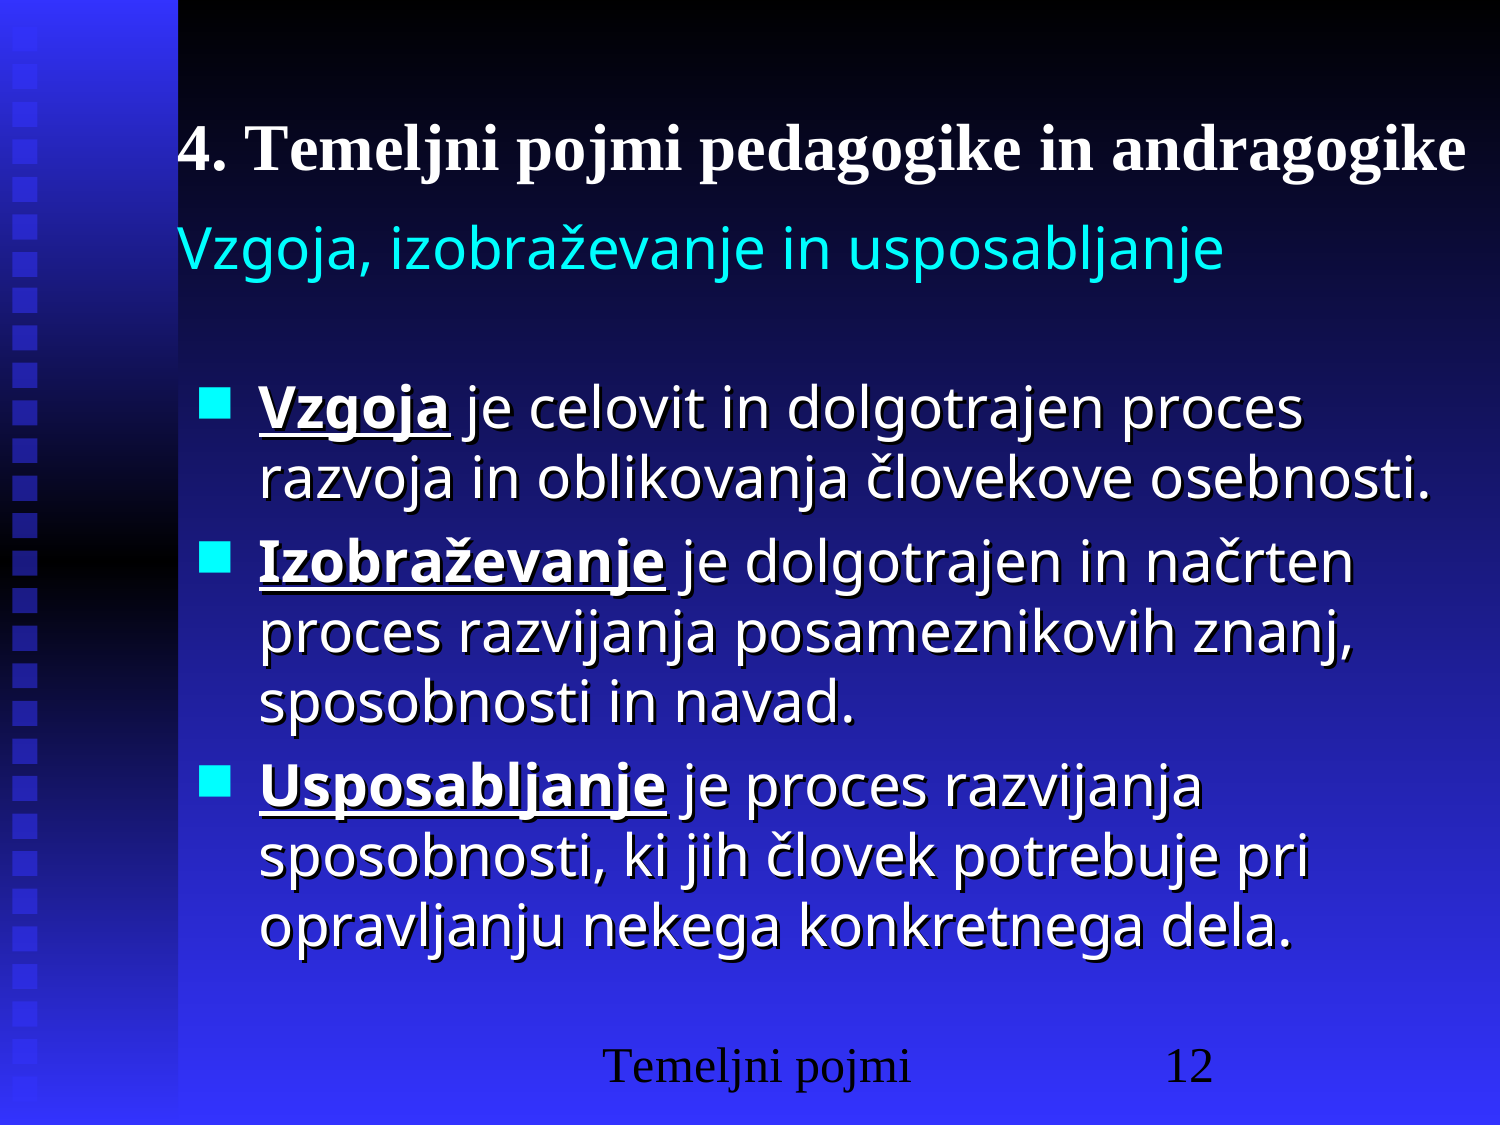

# 4. Temeljni pojmi pedagogike in andragogike Vzgoja, izobraževanje in usposabljanje
Vzgoja je celovit in dolgotrajen proces razvoja in oblikovanja človekove osebnosti.
Izobraževanje je dolgotrajen in načrten proces razvijanja posameznikovih znanj, sposobnosti in navad.
Usposabljanje je proces razvijanja sposobnosti, ki jih človek potrebuje pri opravljanju nekega konkretnega dela.
Temeljni pojmi
12